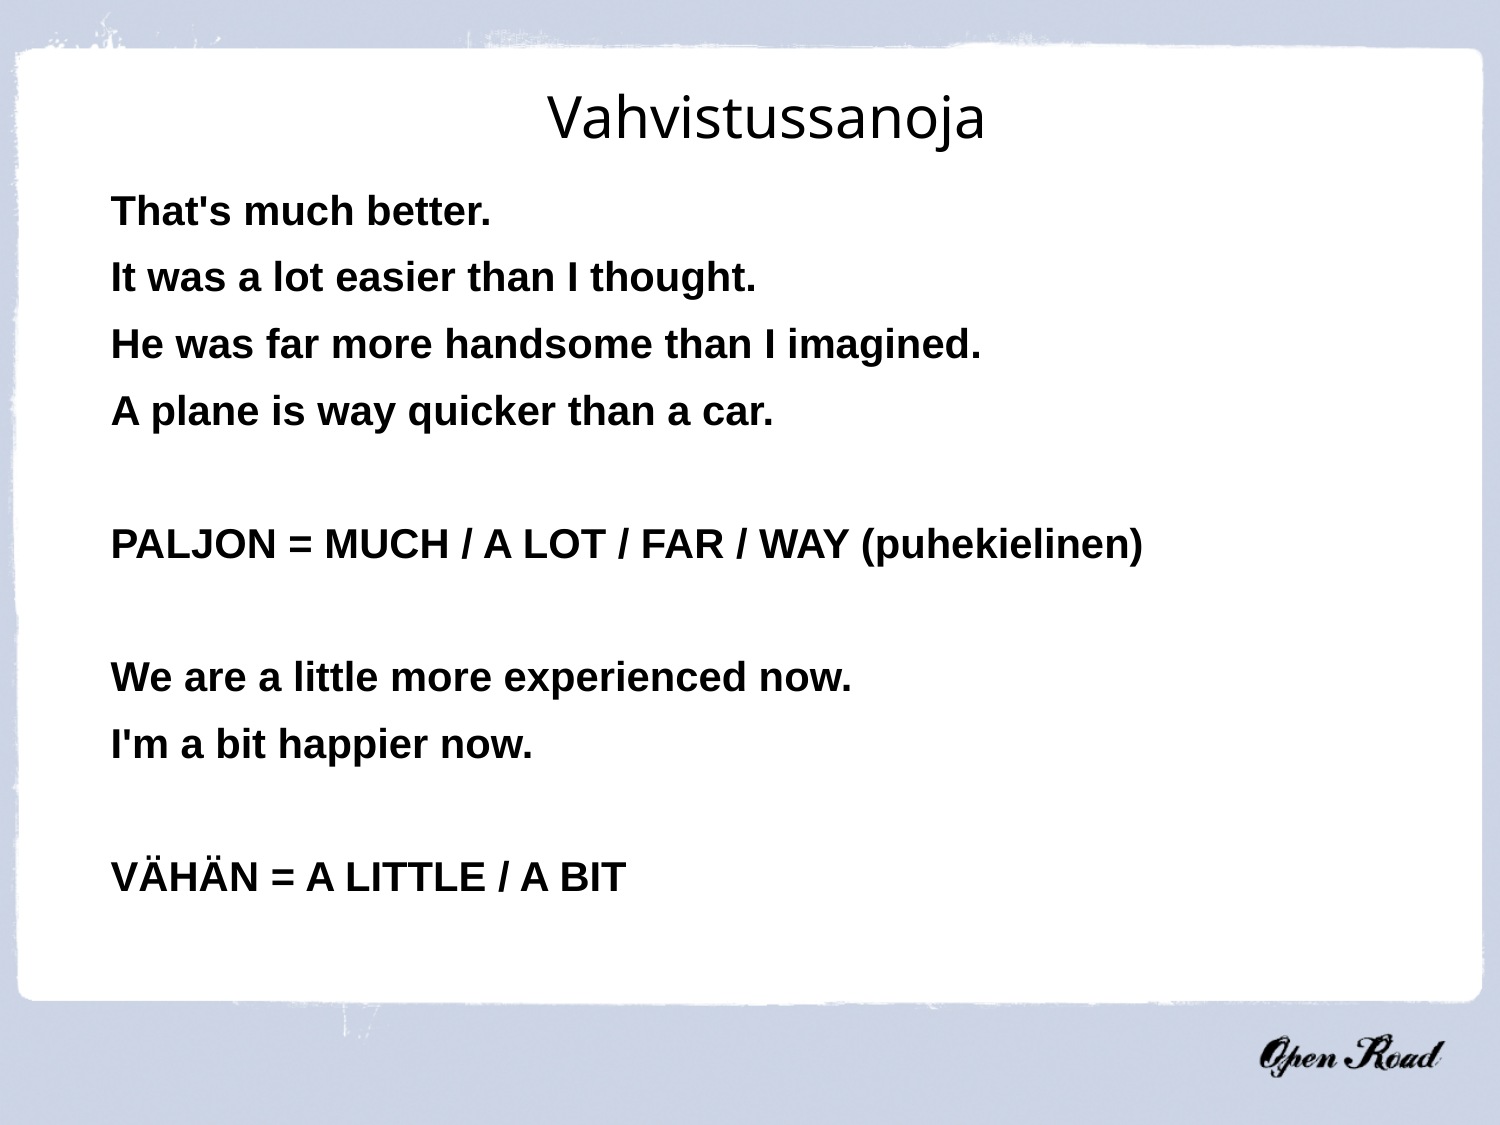

Vahvistussanoja
That's much better.
It was a lot easier than I thought.
He was far more handsome than I imagined.
A plane is way quicker than a car.
PALJON = MUCH / A LOT / FAR / WAY (puhekielinen)
We are a little more experienced now.
I'm a bit happier now.
VÄHÄN = A LITTLE / A BIT